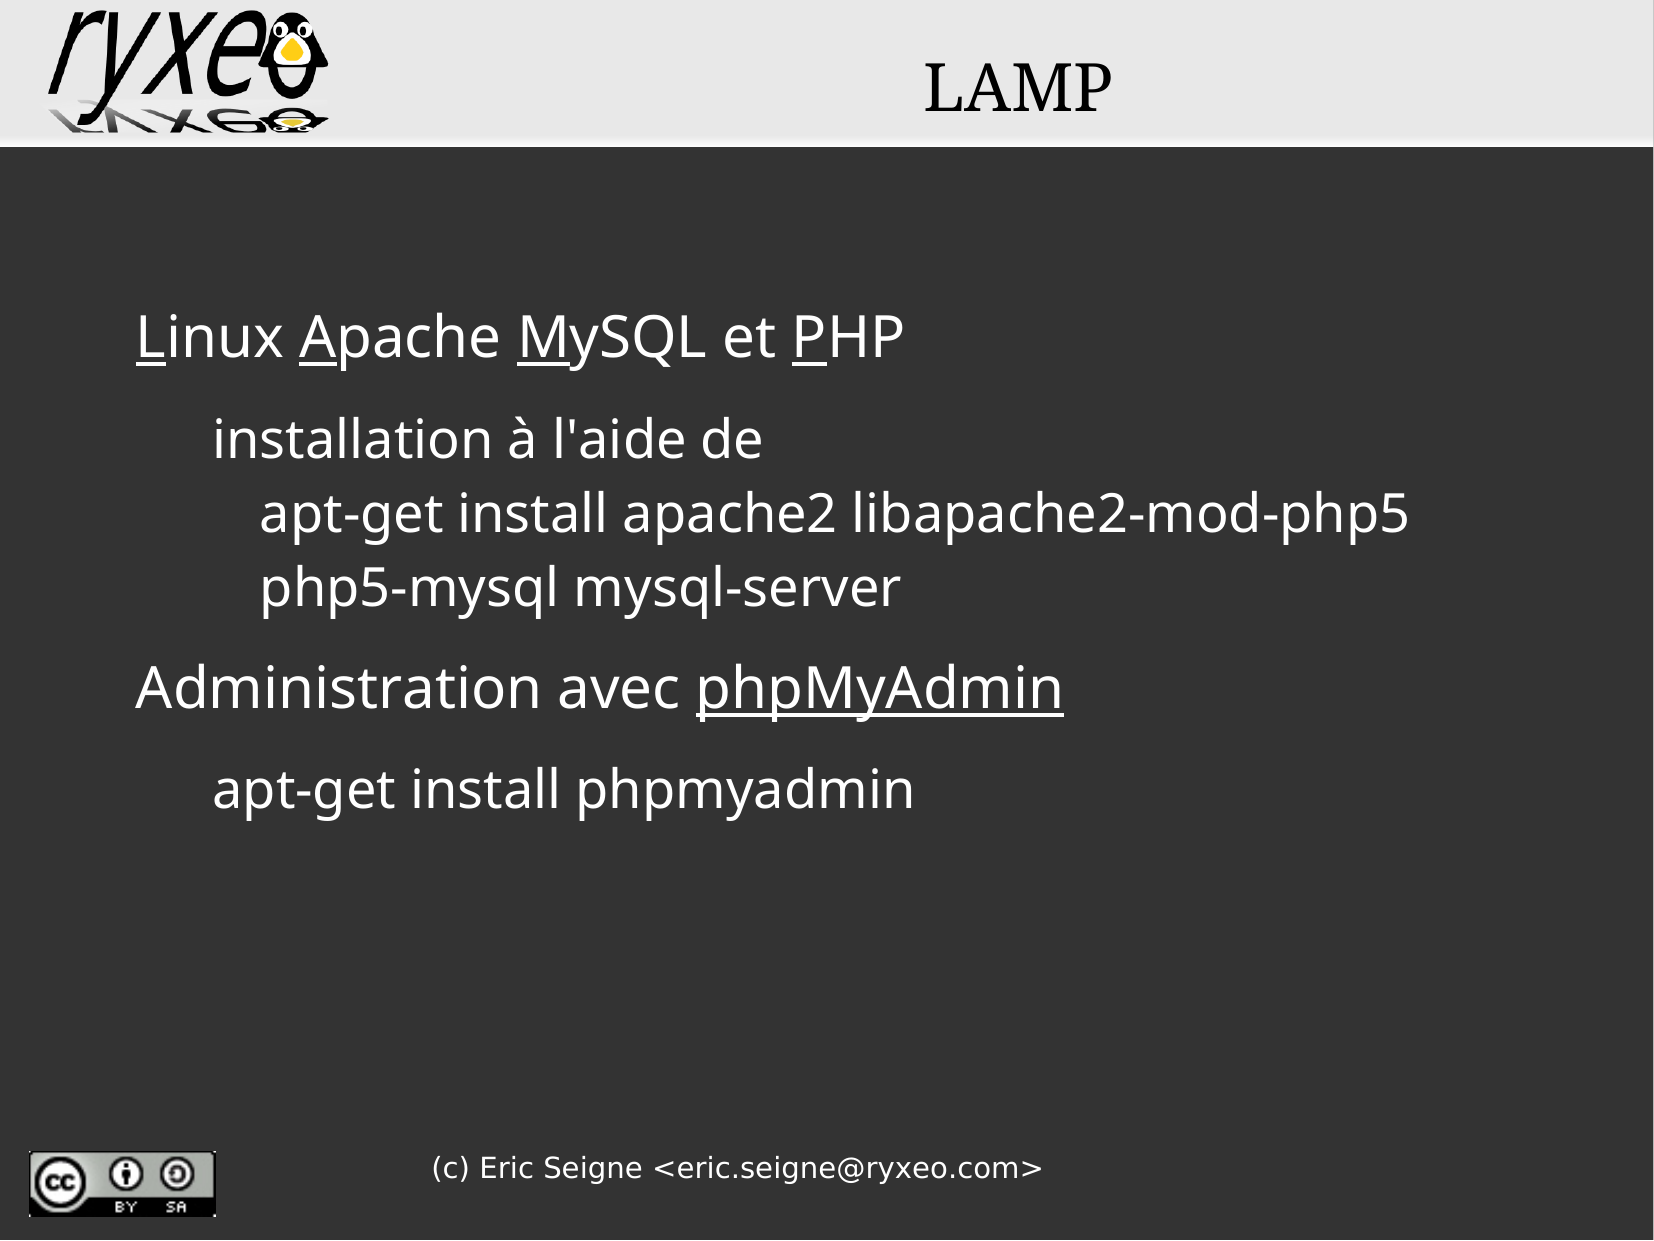

# LAMP
Linux Apache MySQL et PHP
installation à l'aide de
apt-get install apache2 libapache2-mod-php5 php5-mysql mysql-server
Administration avec phpMyAdmin
apt-get install phpmyadmin